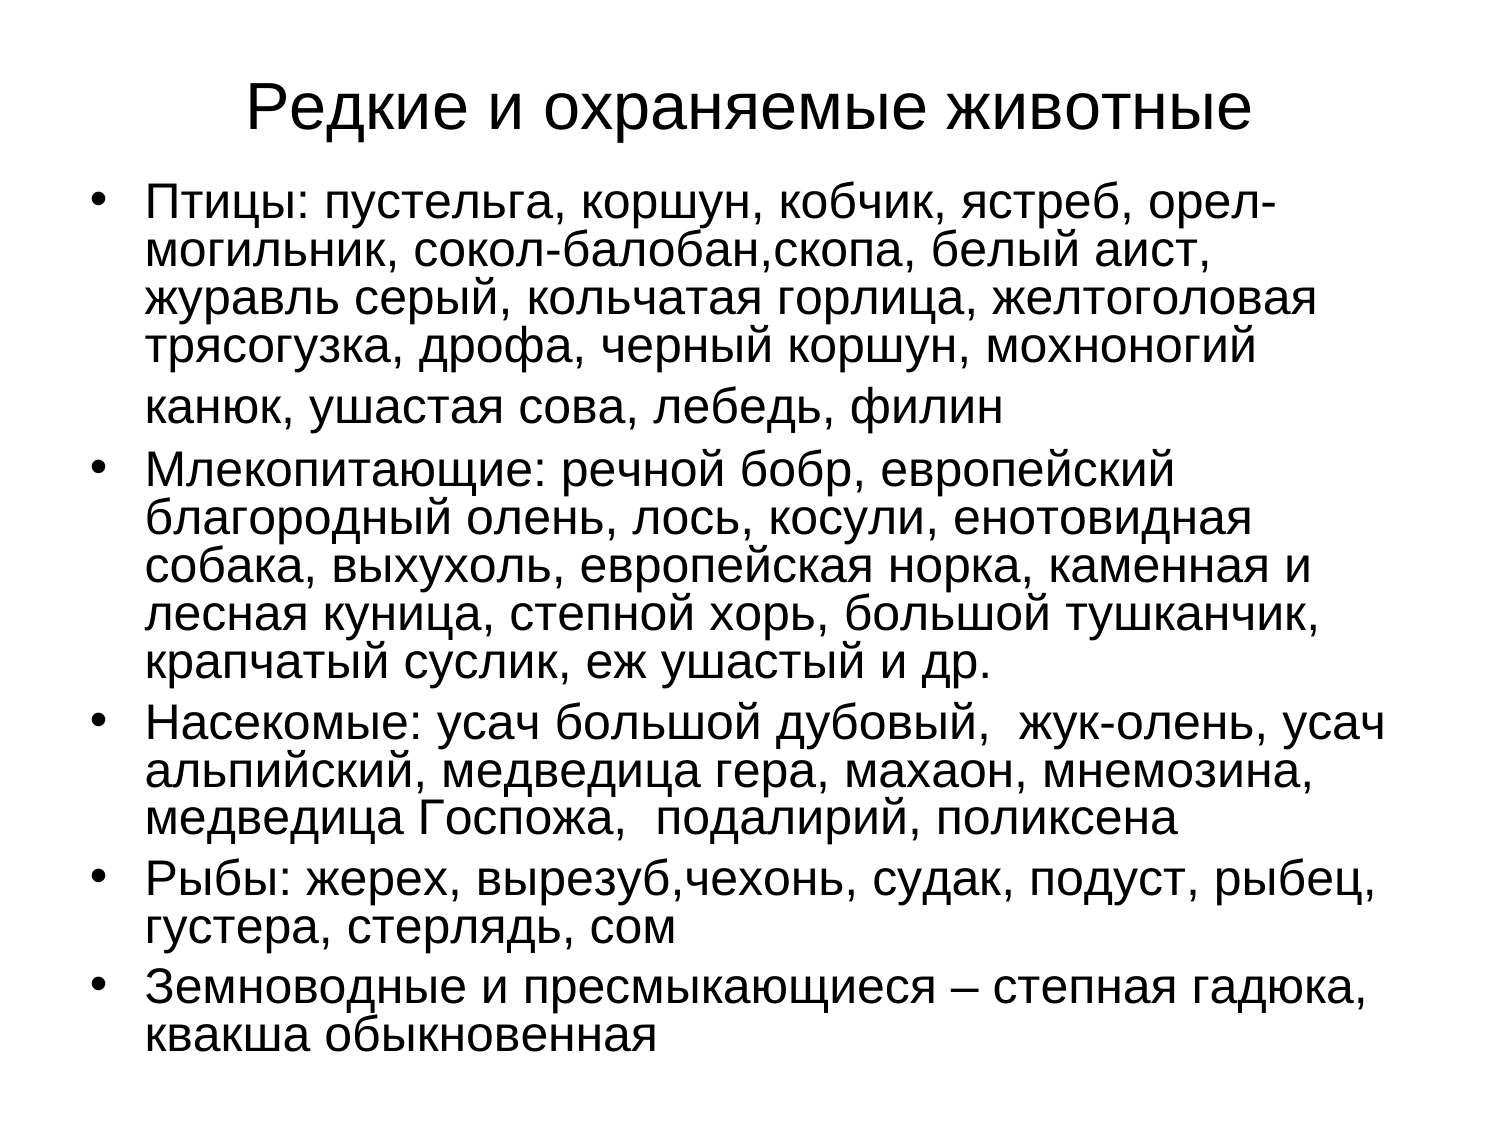

# Редкие и охраняемые животные
Птицы: пустельга, коршун, кобчик, ястреб, орел-могильник, сокол-балобан,скопа, белый аист, журавль серый, кольчатая горлица, желтоголовая трясогузка, дрофа, черный коршун, мохноногий канюк, ушастая сова, лебедь, филин
Млекопитающие: речной бобр, европейский благородный олень, лось, косули, енотовидная собака, выхухоль, европейская норка, каменная и лесная куница, степной хорь, большой тушканчик, крапчатый суслик, еж ушастый и др.
Насекомые: усач большой дубовый, жук-олень, усач альпийский, медведица гера, махаон, мнемозина, медведица Госпожа, подалирий, поликсена
Рыбы: жерех, вырезуб,чехонь, судак, подуст, рыбец, густера, стерлядь, сом
Земноводные и пресмыкающиеся – степная гадюка, квакша обыкновенная